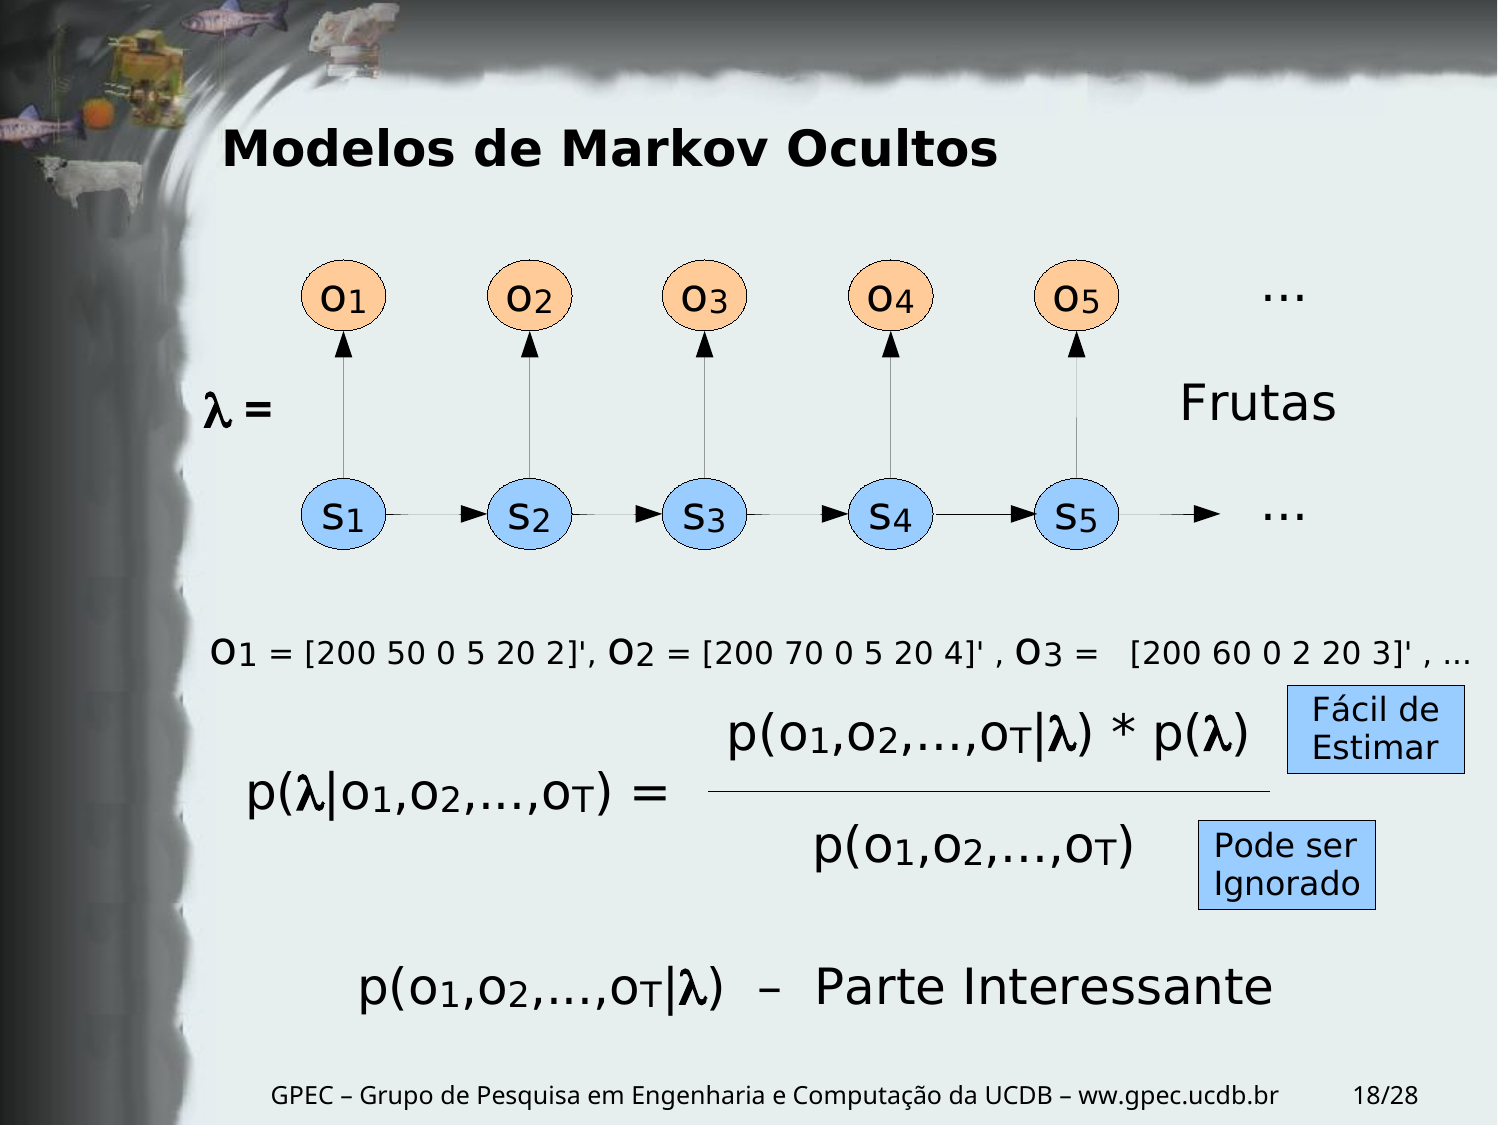

# Modelos de Markov Ocultos
...
o1
o2
o3
o4
o5
 =
Frutas
...
s1
s2
s3
s4
s5
o1 = [200 50 0 5 20 2]', o2 = [200 70 0 5 20 4]' , o3 = [200 60 0 2 20 3]' , ...
Fácil de
Estimar
p(o1,o2,...,oT|) * p()
p(|o1,o2,...,oT) =
p(o1,o2,...,oT)
Pode ser
Ignorado
p(o1,o2,...,oT|) – Parte Interessante